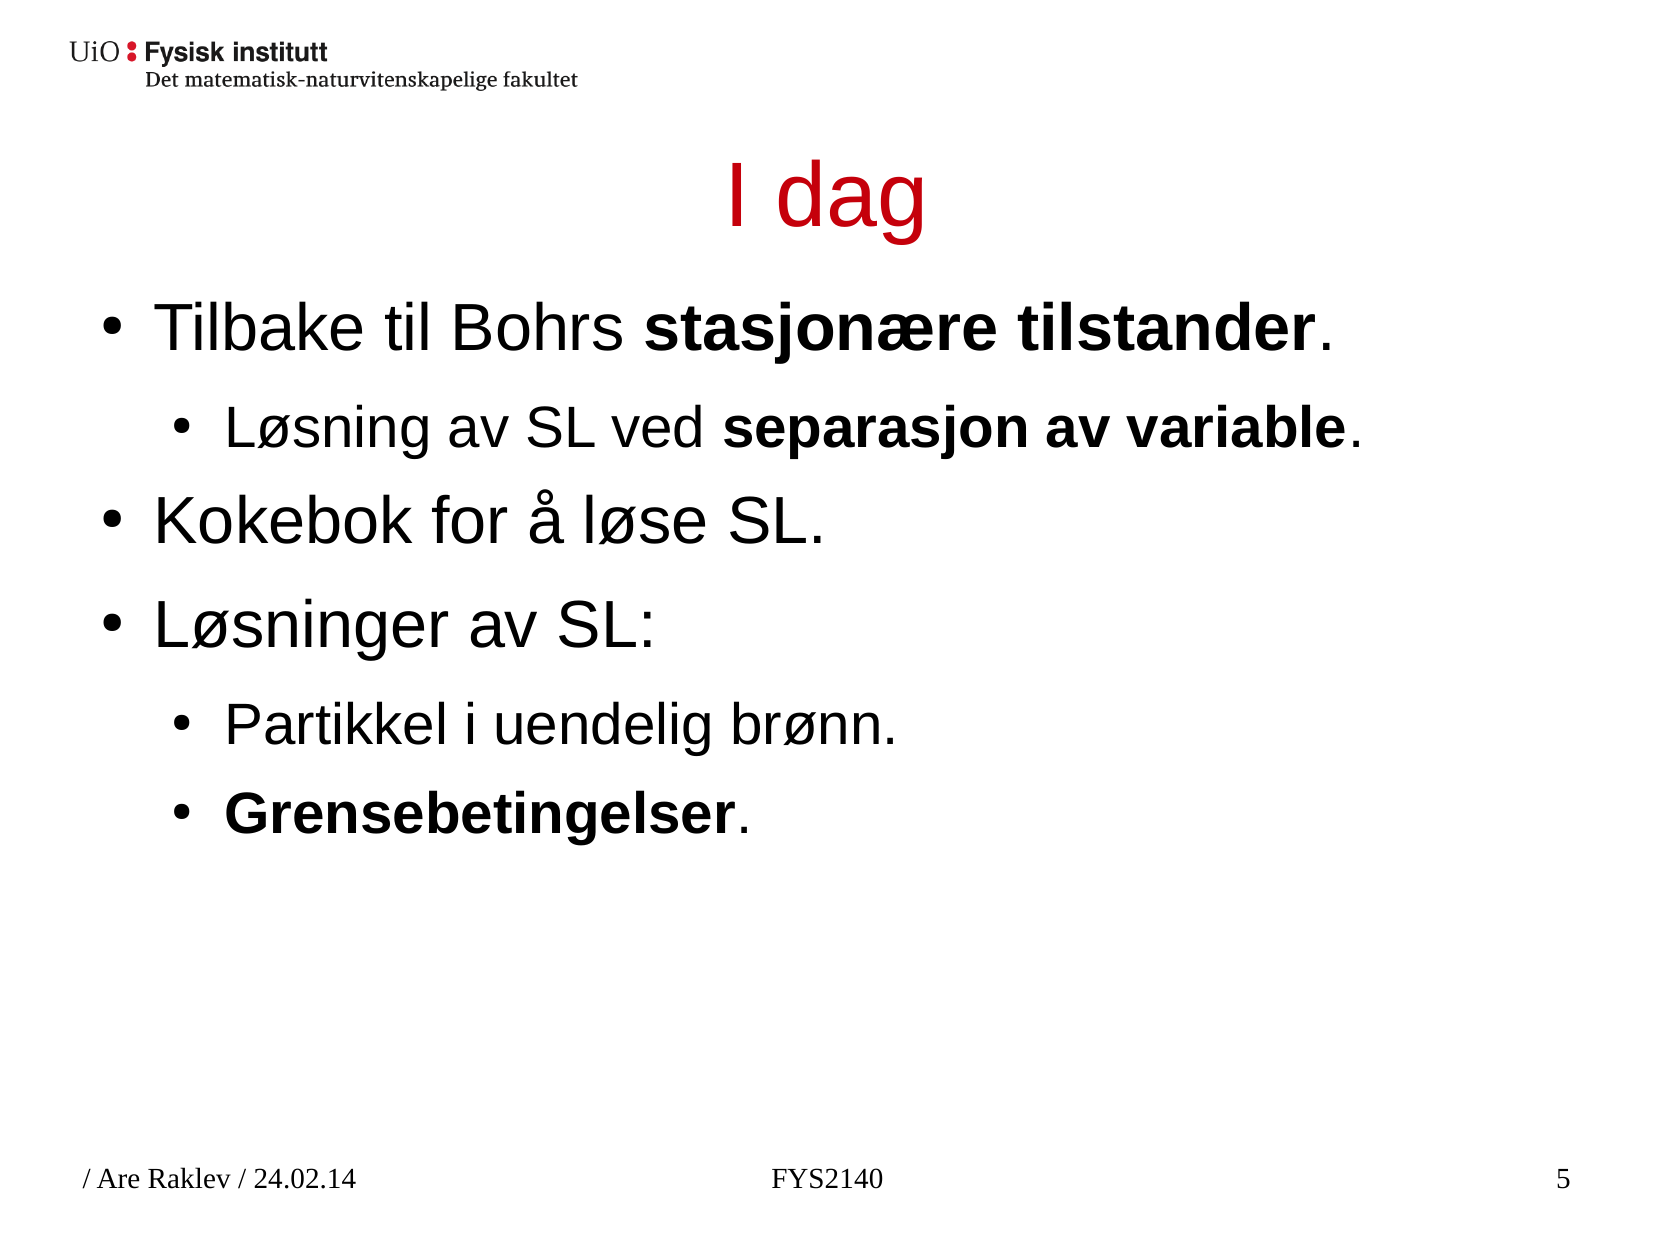

# I dag
Tilbake til Bohrs stasjonære tilstander.
Løsning av SL ved separasjon av variable.
Kokebok for å løse SL.
Løsninger av SL:
Partikkel i uendelig brønn.
Grensebetingelser.
/ Are Raklev / 24.02.14
FYS2140
5